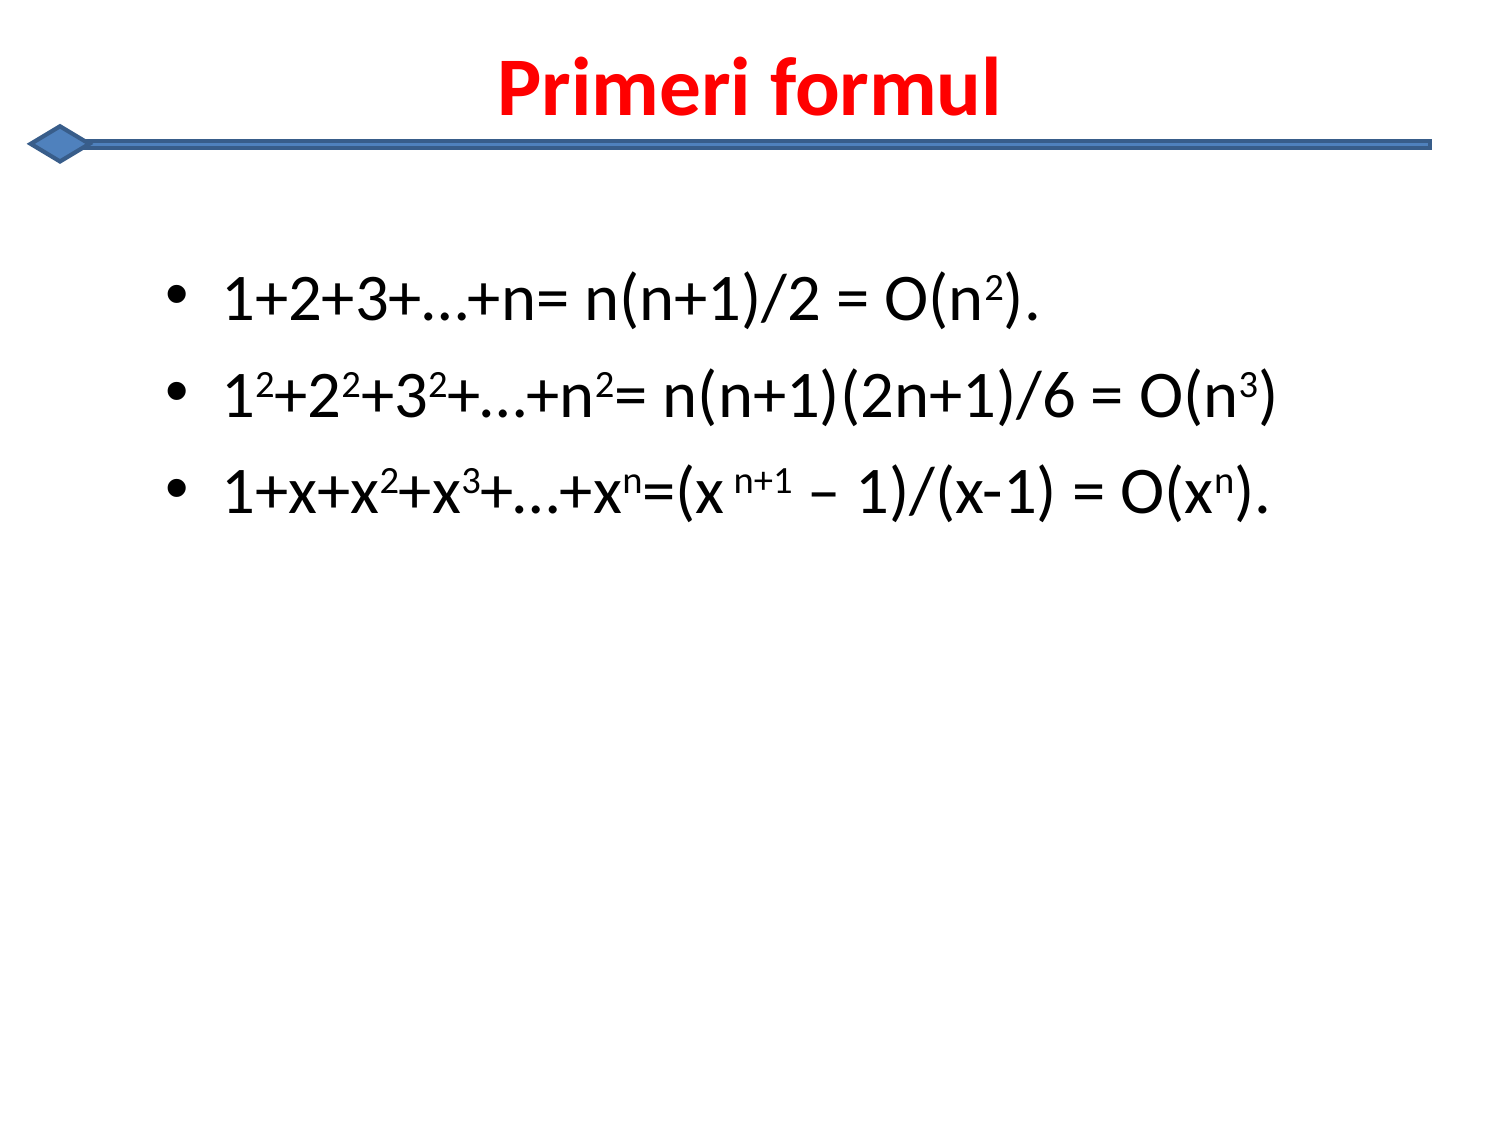

# Primeri formul
1+2+3+…+n= n(n+1)/2 = O(n2).
12+22+32+…+n2= n(n+1)(2n+1)/6 = O(n3)
1+x+x2+x3+…+xn=(x n+1 – 1)/(x-1) = O(xn).